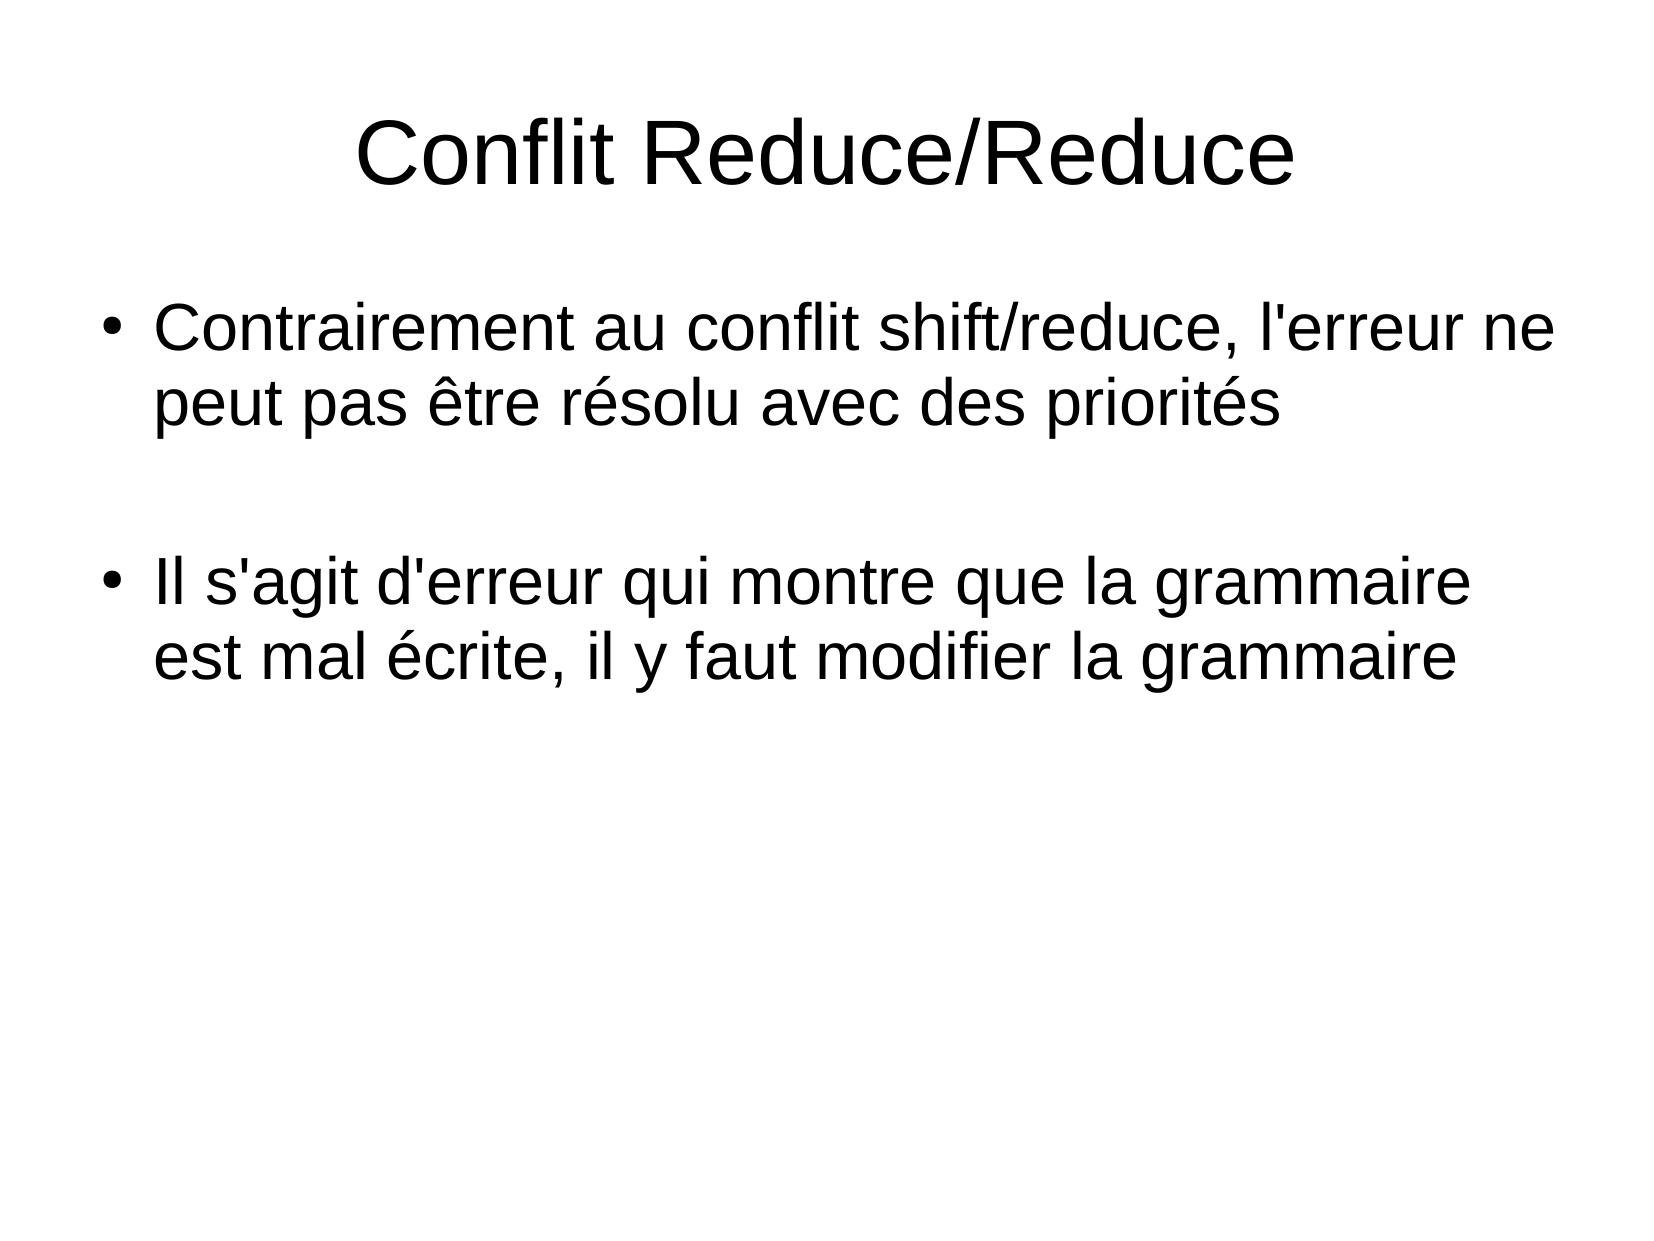

# Conflit Reduce/Reduce
Contrairement au conflit shift/reduce, l'erreur ne peut pas être résolu avec des priorités
Il s'agit d'erreur qui montre que la grammaire est mal écrite, il y faut modifier la grammaire